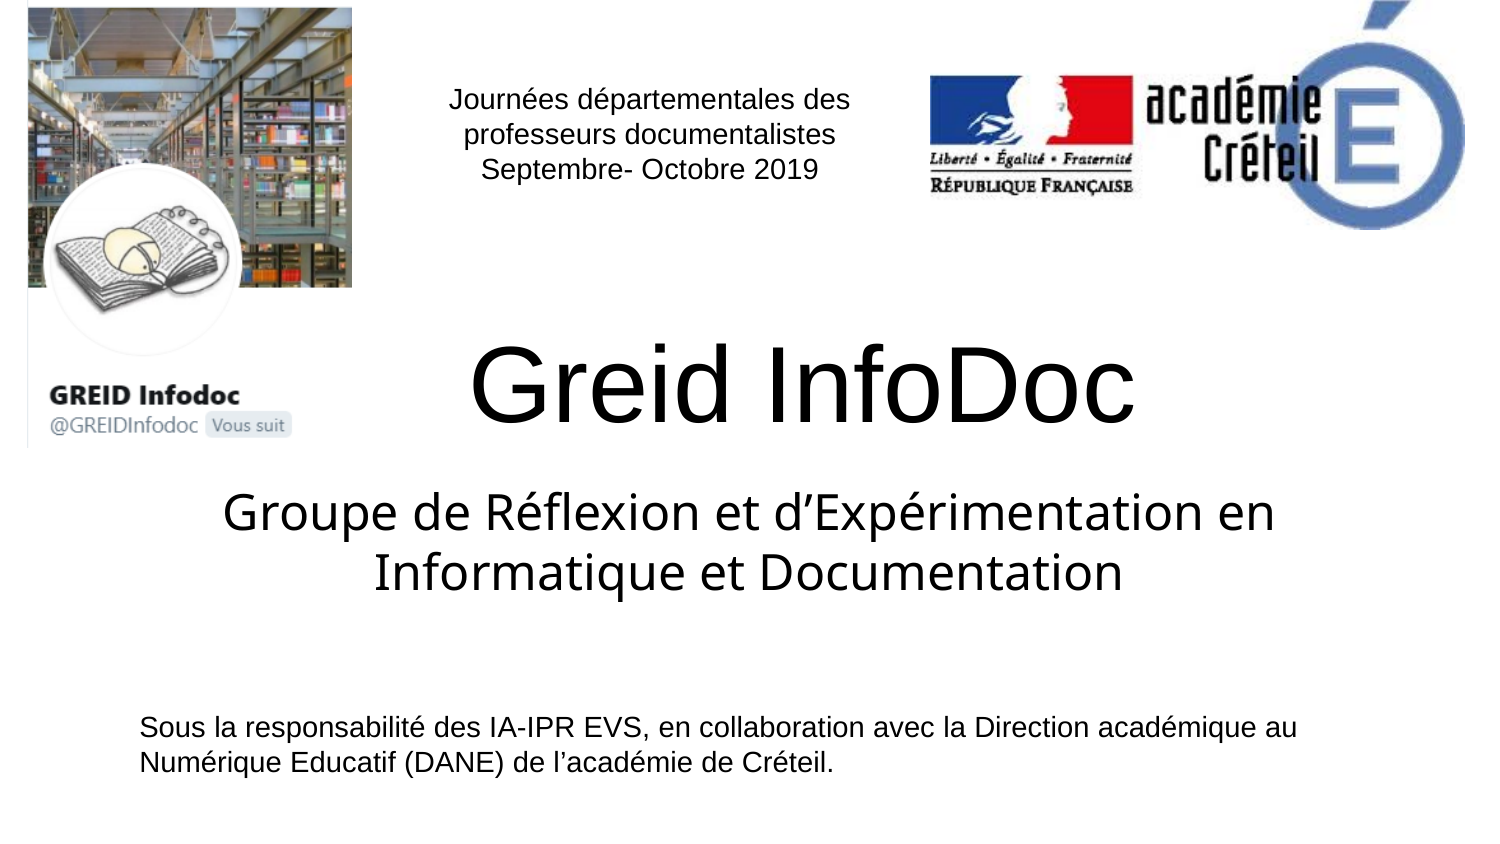

Journées départementales des professeurs documentalistes
Septembre- Octobre 2019
# Greid InfoDoc
Groupe de Réflexion et d’Expérimentation en Informatique et Documentation
Sous la responsabilité des IA-IPR EVS, en collaboration avec la Direction académique au Numérique Educatif (DANE) de l’académie de Créteil.